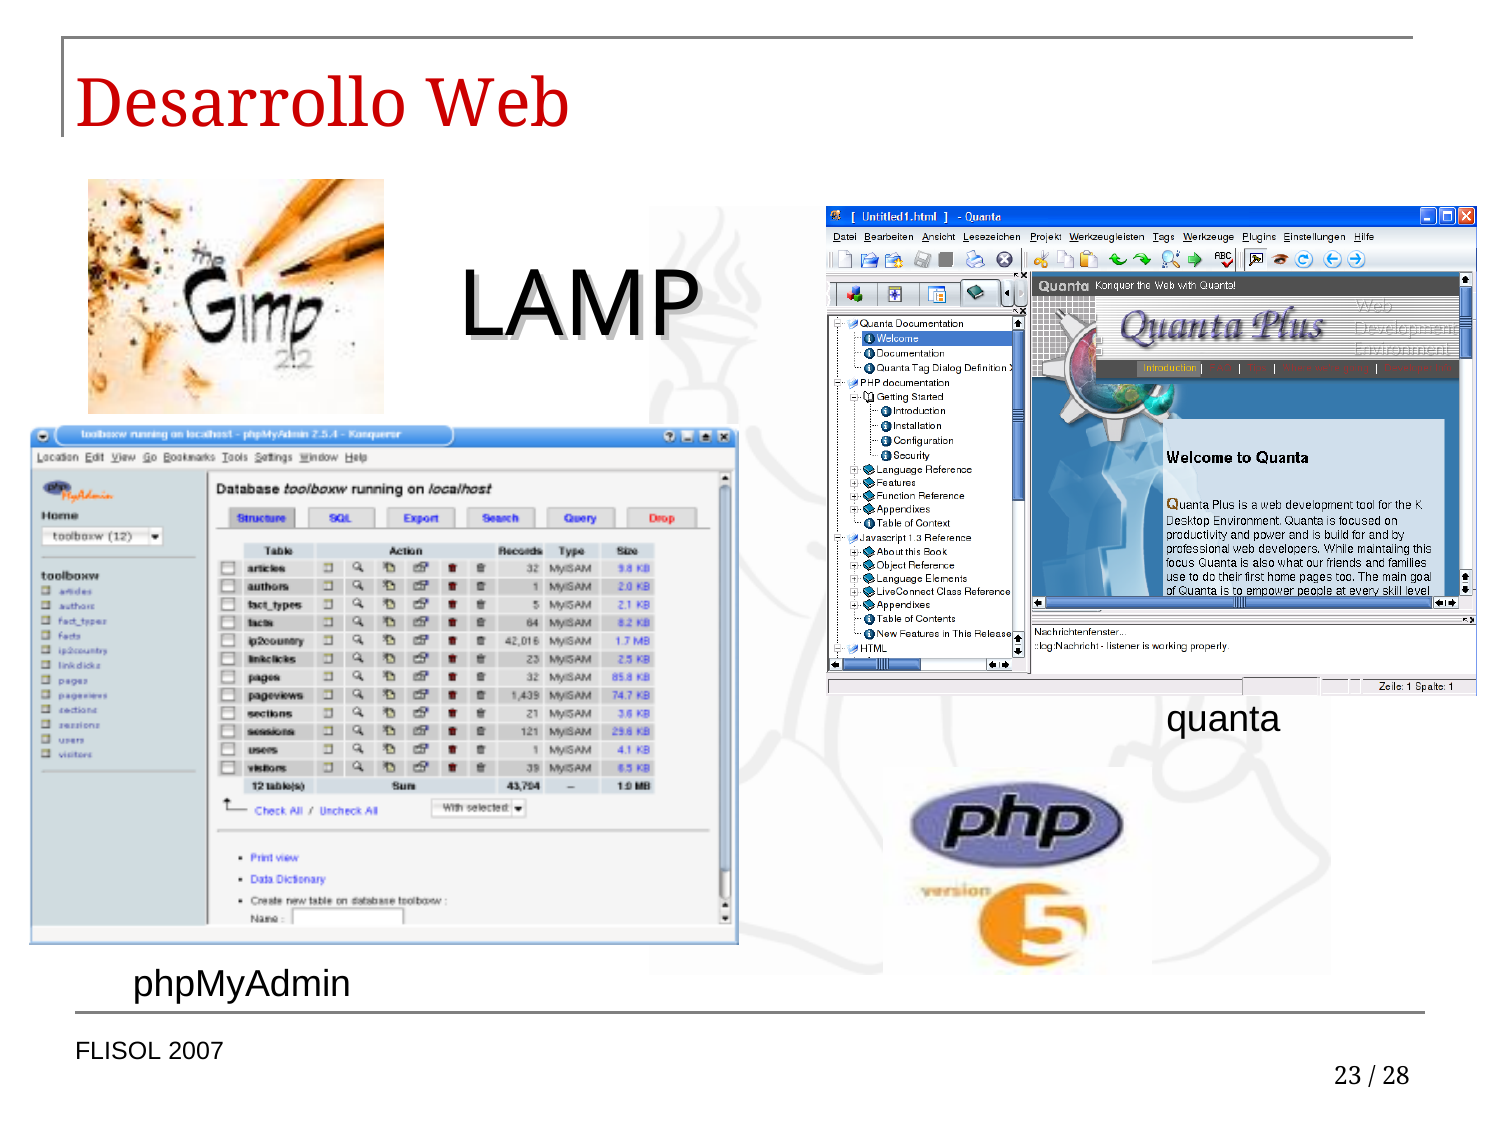

# Desarrollo Web
LAMP
quanta
phpMyAdmin
23
COMPETISOFT